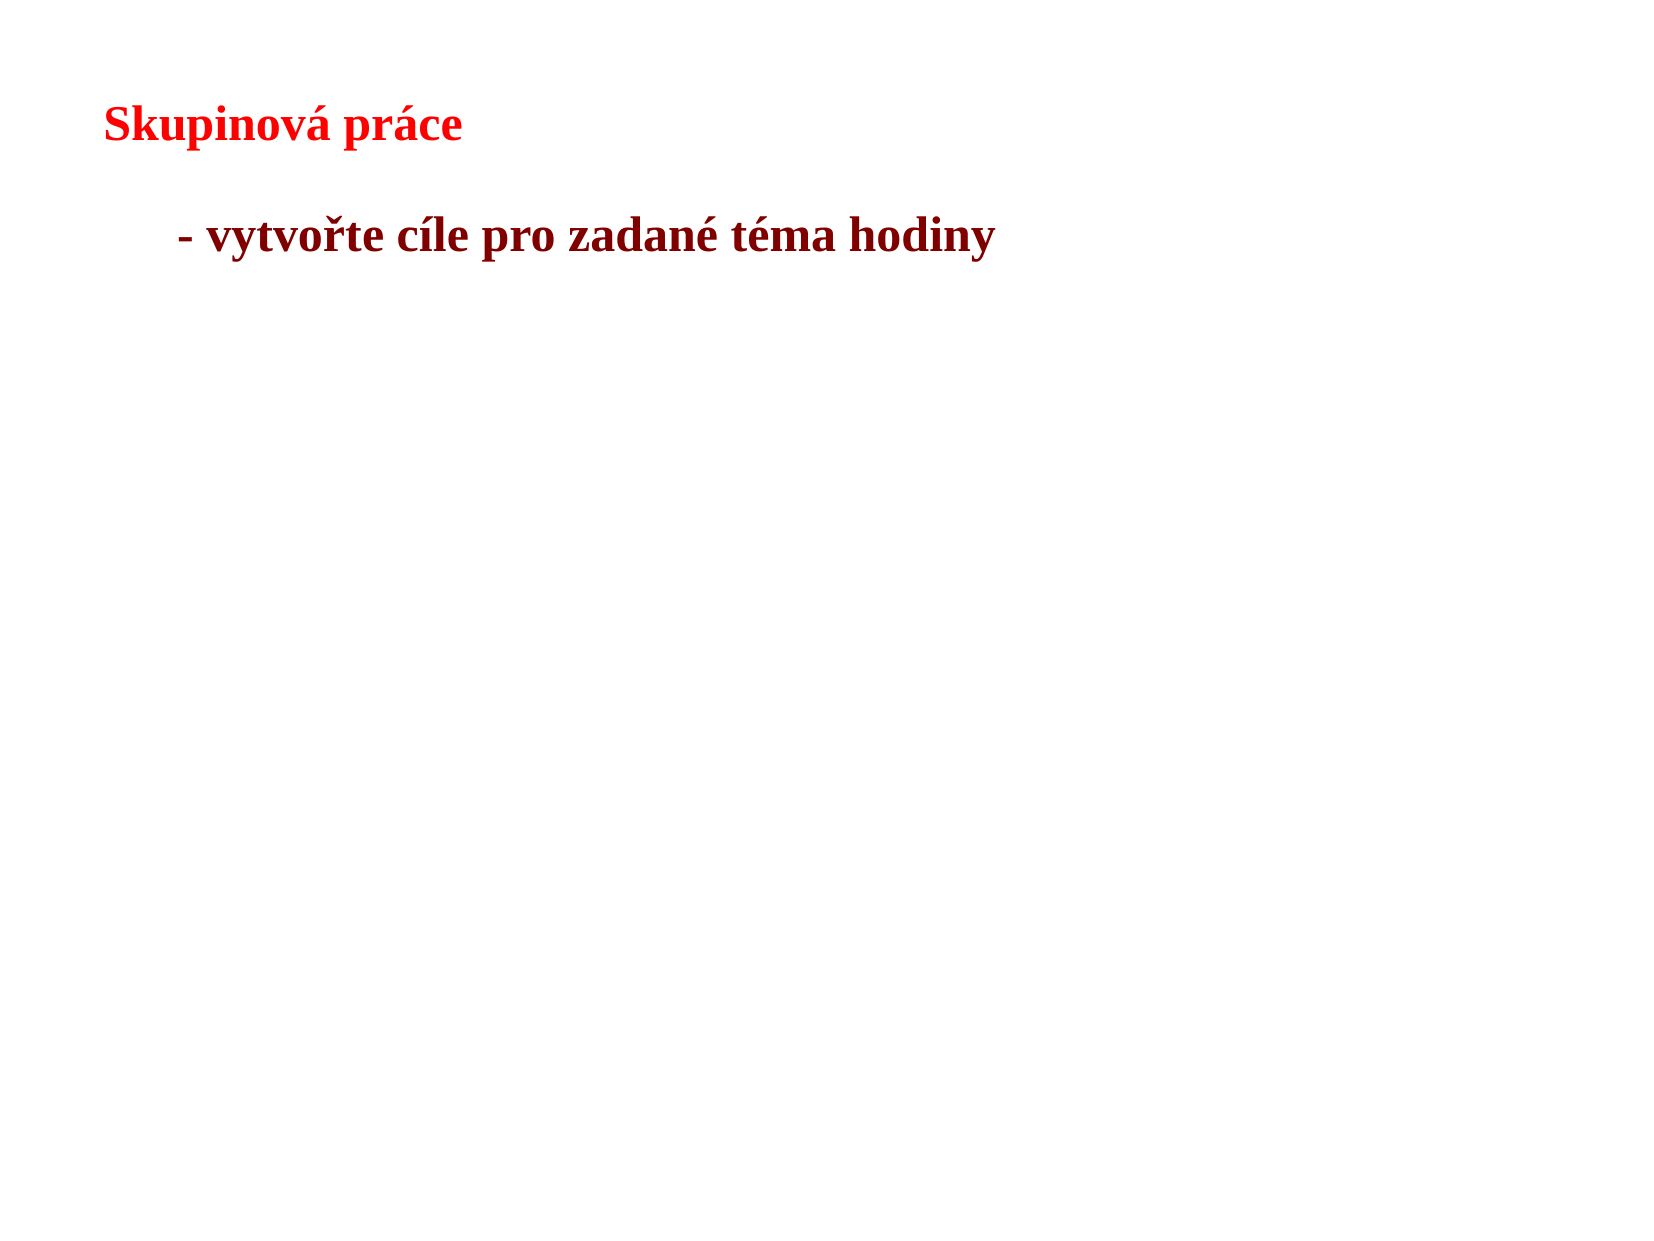

Skupinová práce
	- vytvořte cíle pro zadané téma hodiny